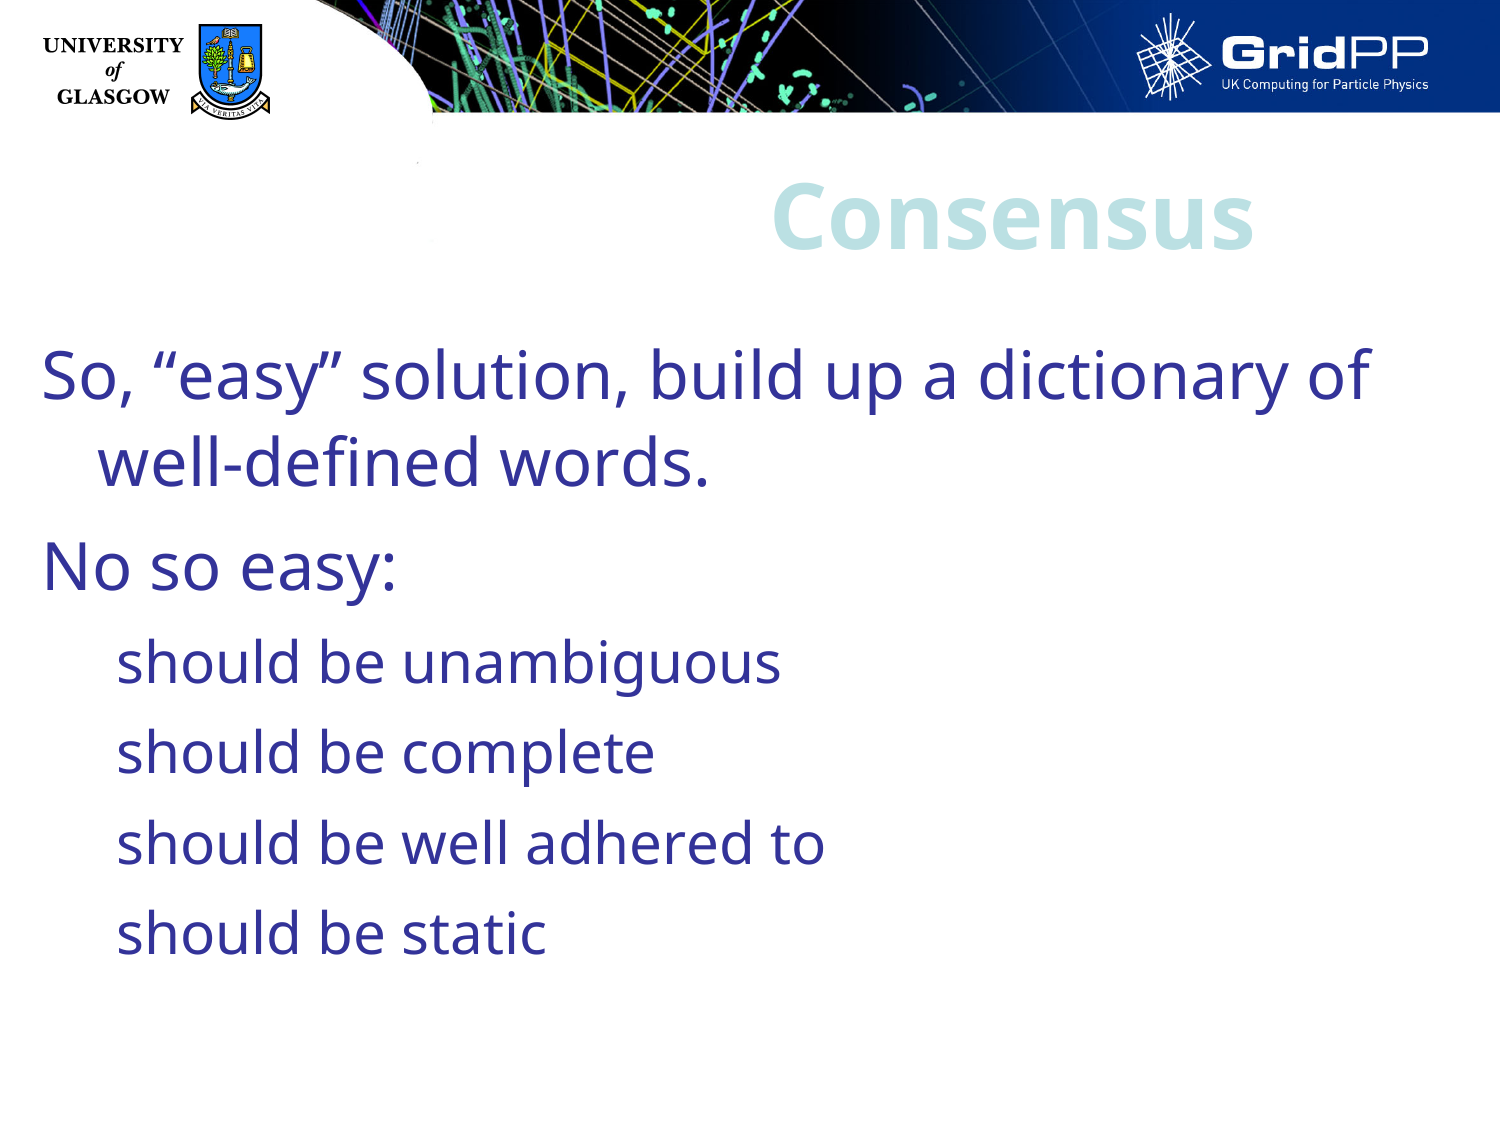

# Consensus
So, “easy” solution, build up a dictionary of well-defined words.
No so easy:
should be unambiguous
should be complete
should be well adhered to
should be static